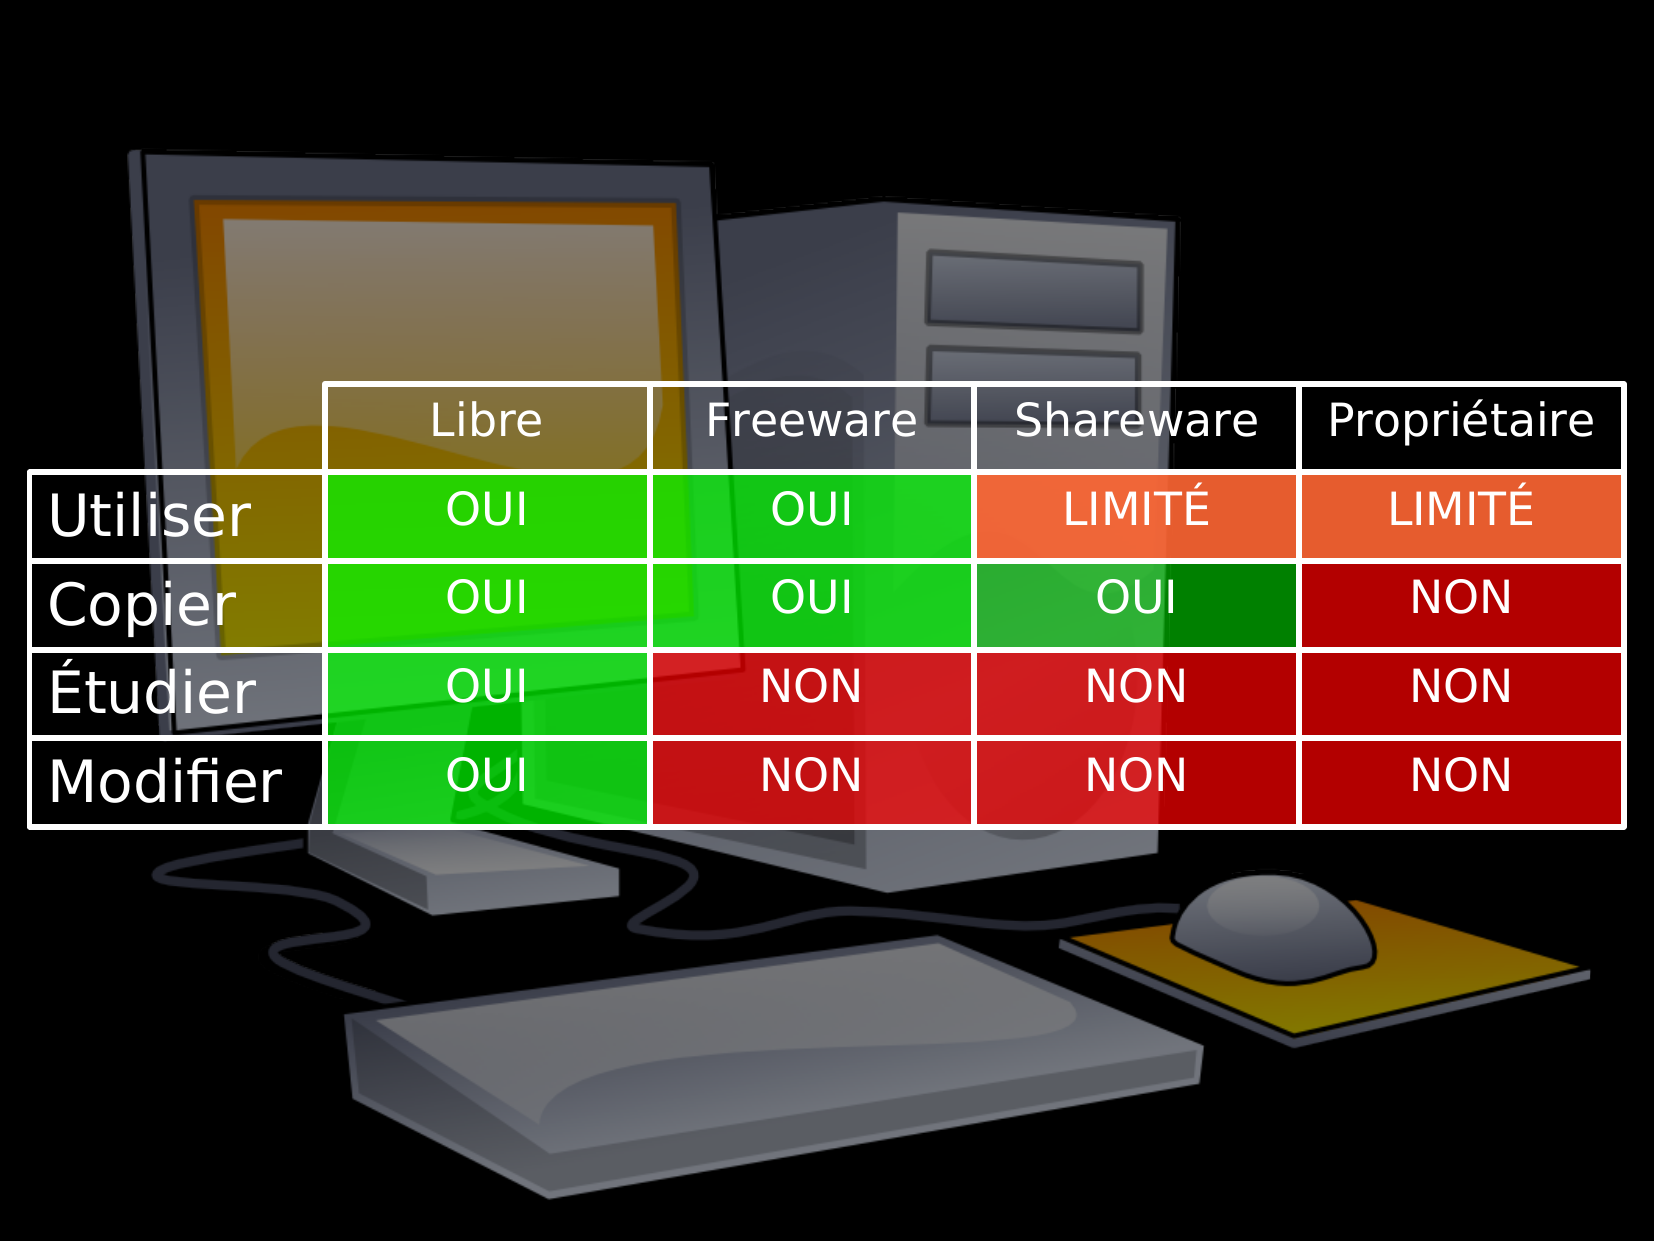

Libre
Freeware
Shareware
Propriétaire
Utiliser
OUI
OUI
LIMITÉ
LIMITÉ
Copier
OUI
OUI
OUI
NON
Étudier
OUI
NON
NON
NON
Modifier
OUI
NON
NON
NON